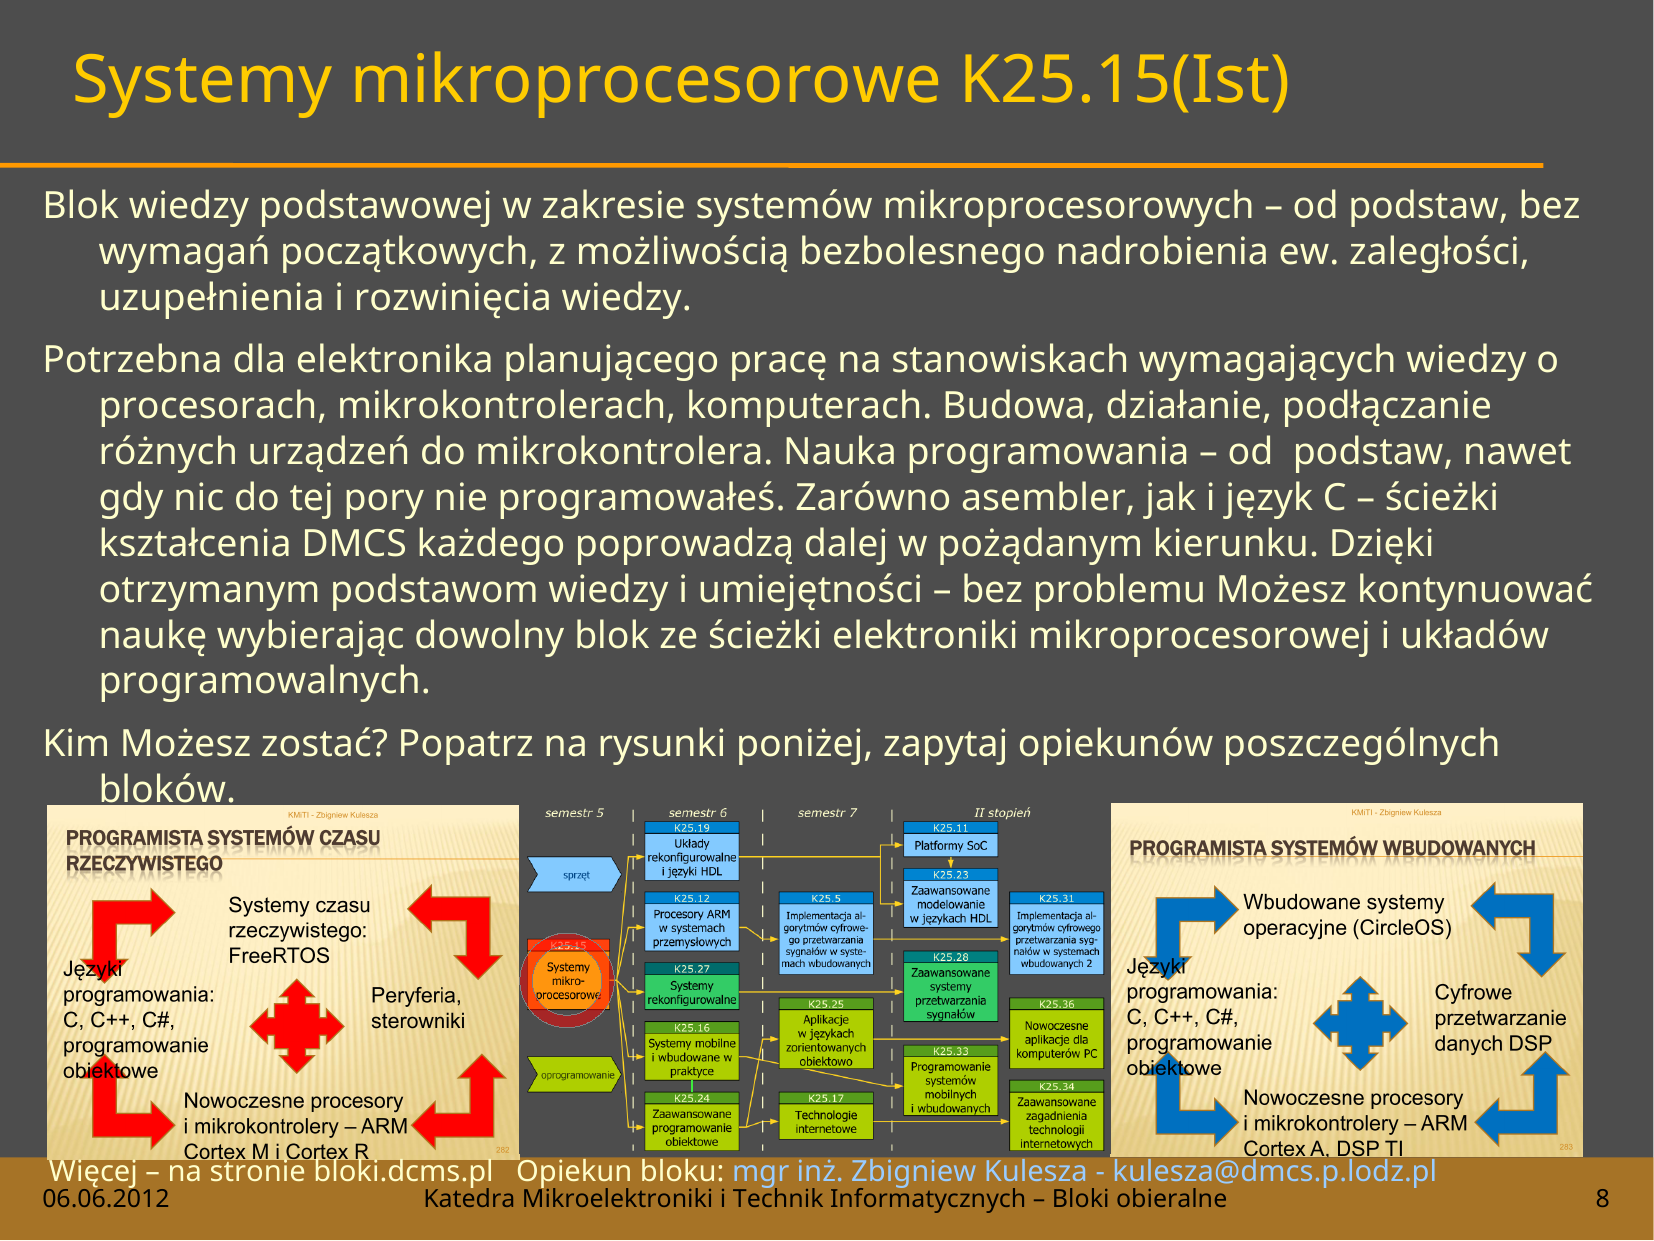

# Systemy mikroprocesorowe K25.15(Ist)
Blok wiedzy podstawowej w zakresie systemów mikroprocesorowych – od podstaw, bez wymagań początkowych, z możliwością bezbolesnego nadrobienia ew. zaległości, uzupełnienia i rozwinięcia wiedzy.
Potrzebna dla elektronika planującego pracę na stanowiskach wymagających wiedzy o procesorach, mikrokontrolerach, komputerach. Budowa, działanie, podłączanie różnych urządzeń do mikrokontrolera. Nauka programowania – od podstaw, nawet gdy nic do tej pory nie programowałeś. Zarówno asembler, jak i język C – ścieżki kształcenia DMCS każdego poprowadzą dalej w pożądanym kierunku. Dzięki otrzymanym podstawom wiedzy i umiejętności – bez problemu Możesz kontynuować naukę wybierając dowolny blok ze ścieżki elektroniki mikroprocesorowej i układów programowalnych.
Kim Możesz zostać? Popatrz na rysunki poniżej, zapytaj opiekunów poszczególnych bloków.
Więcej – na stronie bloki.dcms.pl Opiekun bloku: mgr inż. Zbigniew Kulesza - kulesza@dmcs.p.lodz.pl
06.06.2012
Katedra Mikroelektroniki i Technik Informatycznych – Bloki obieralne
8